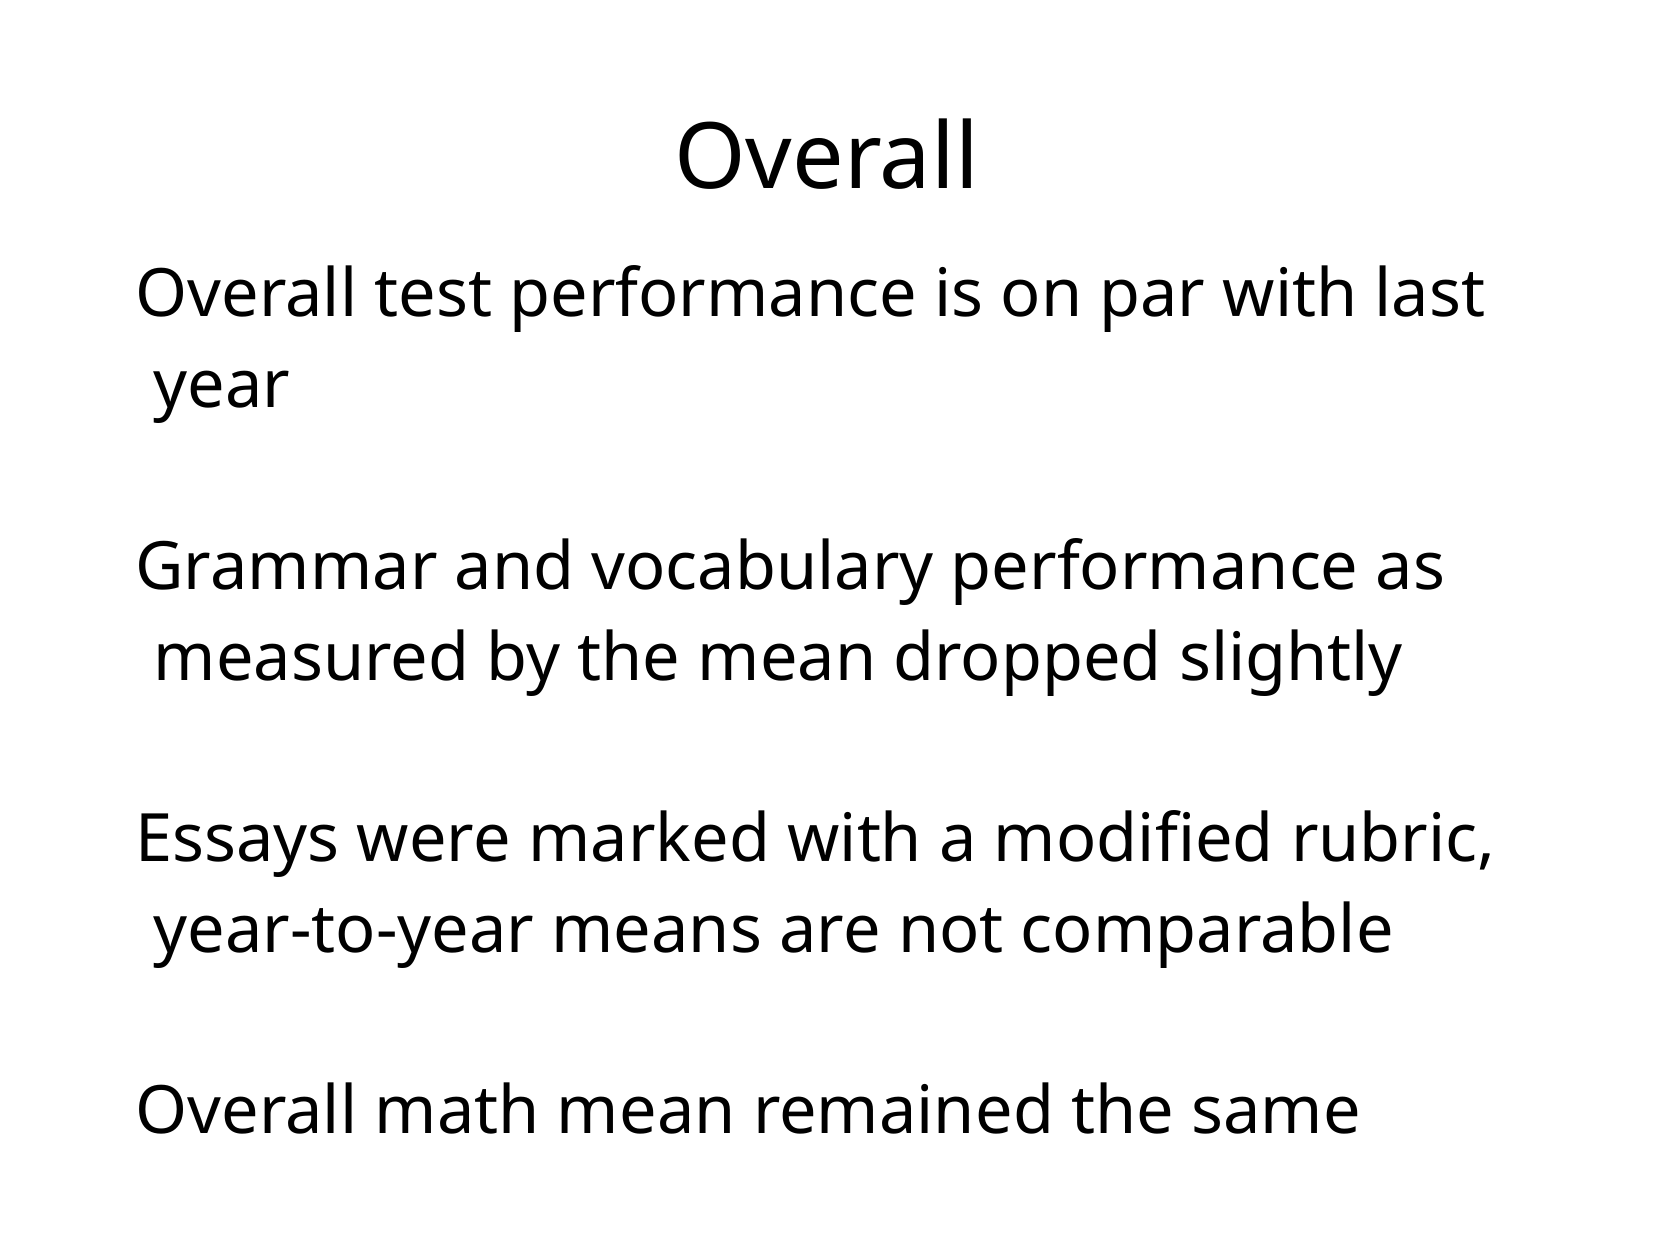

# Overall
 Overall test performance is on par with last year
 Grammar and vocabulary performance as measured by the mean dropped slightly
 Essays were marked with a modified rubric, year-to-year means are not comparable
 Overall math mean remained the same